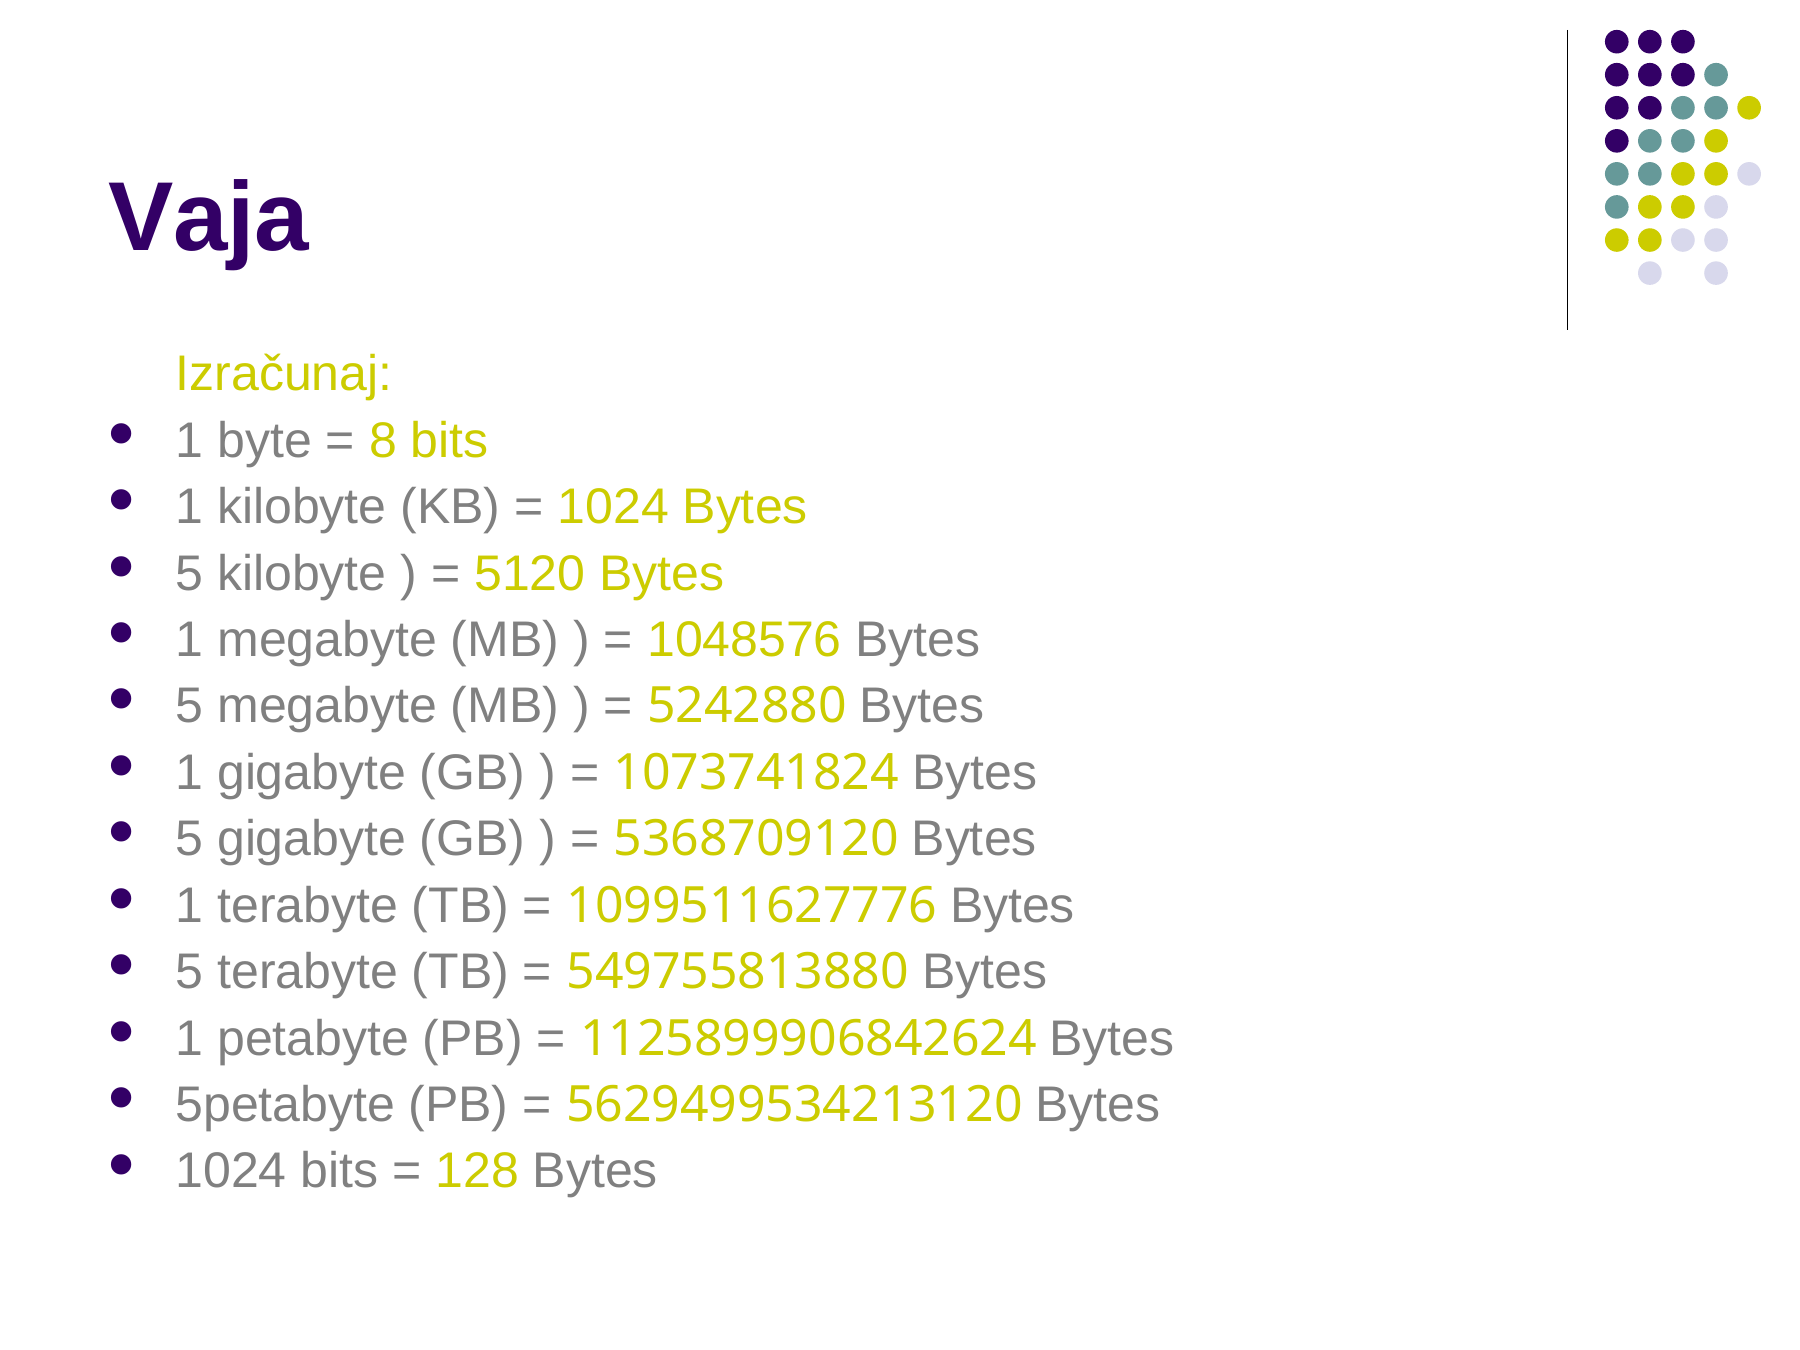

# Vaja
	Izračunaj:
1 byte = 8 bits
1 kilobyte (KB) = 1024 Bytes
5 kilobyte ) = 5120 Bytes
1 megabyte (MB) ) = 1048576 Bytes
5 megabyte (MB) ) = 5242880 Bytes
1 gigabyte (GB) ) = 1073741824 Bytes
5 gigabyte (GB) ) = 5368709120 Bytes
1 terabyte (TB) = 1099511627776 Bytes
5 terabyte (TB) = 549755813880 Bytes
1 petabyte (PB) = 1125899906842624 Bytes
5petabyte (PB) = 5629499534213120 Bytes
1024 bits = 128 Bytes